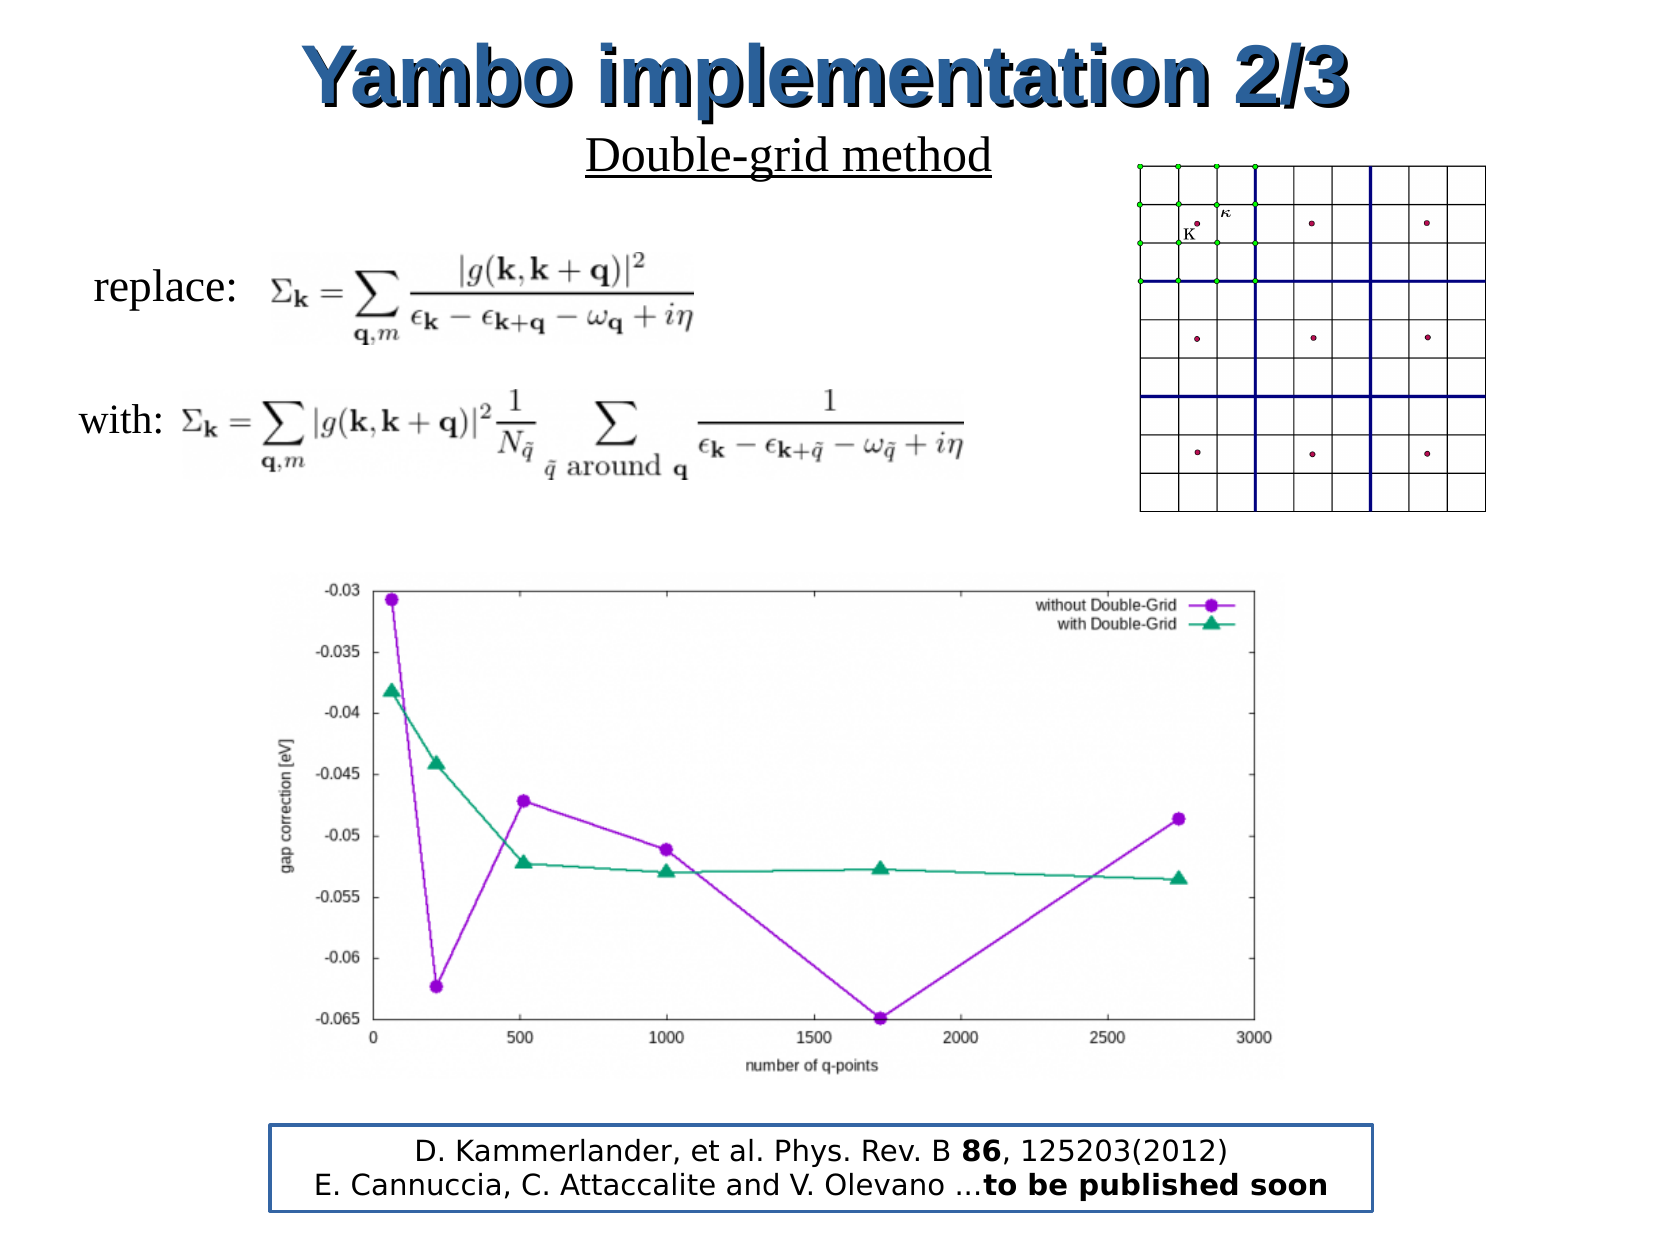

Yambo implementation 2/3
Double-grid method
replace:
with:
D. Kammerlander, et al. Phys. Rev. B 86, 125203(2012)
E. Cannuccia, C. Attaccalite and V. Olevano ...to be published soon